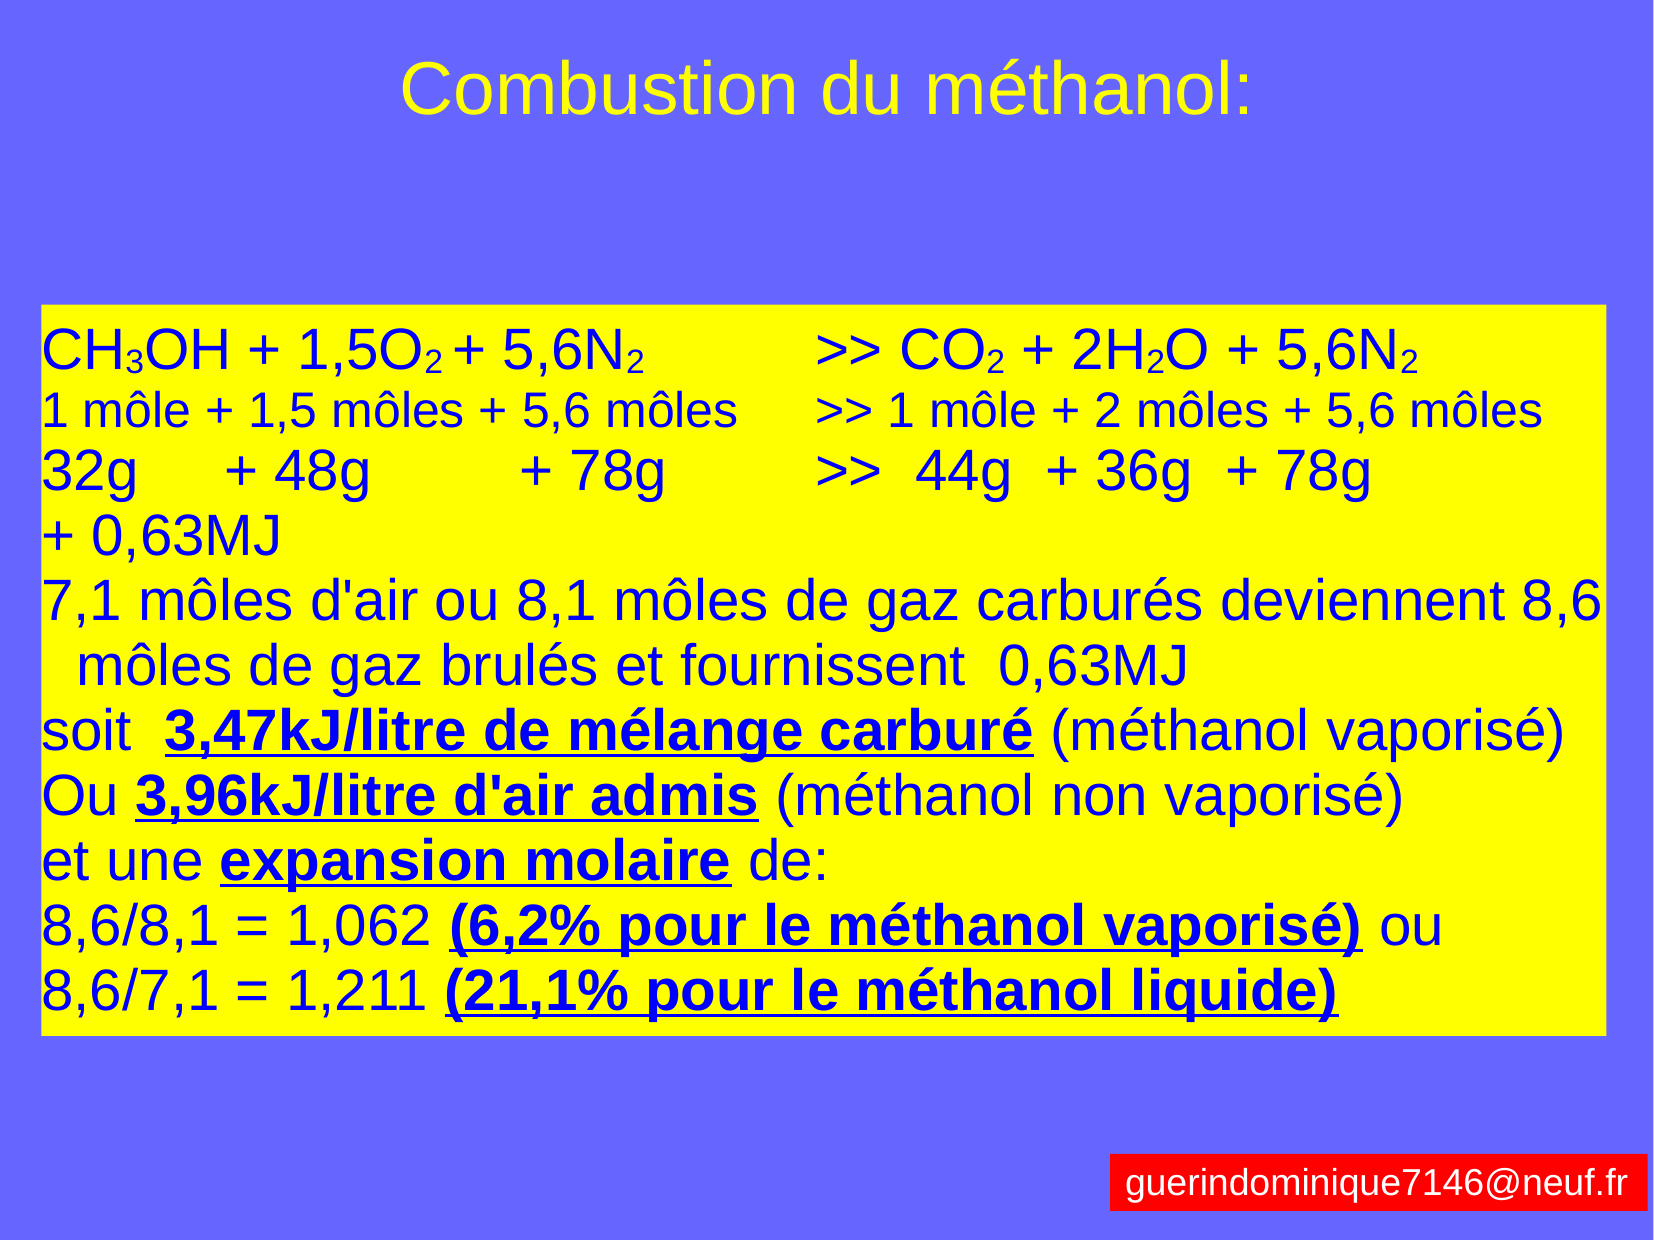

# Combustion du méthanol:
CH3OH + 1,5O2 + 5,6N2 			>> CO2 + 2H2O + 5,6N2
1 môle + 1,5 môles + 5,6 môles		>> 1 môle + 2 môles + 5,6 môles
32g 	+ 48g 		+ 78g 		>> 44g + 36g + 78g
+ 0,63MJ
7,1 môles d'air ou 8,1 môles de gaz carburés deviennent 8,6 môles de gaz brulés et fournissent 0,63MJ
soit 3,47kJ/litre de mélange carburé (méthanol vaporisé)
Ou 3,96kJ/litre d'air admis (méthanol non vaporisé)
et une expansion molaire de:
8,6/8,1 = 1,062 (6,2% pour le méthanol vaporisé) ou
8,6/7,1 = 1,211 (21,1% pour le méthanol liquide)
guerindominique7146@neuf.fr